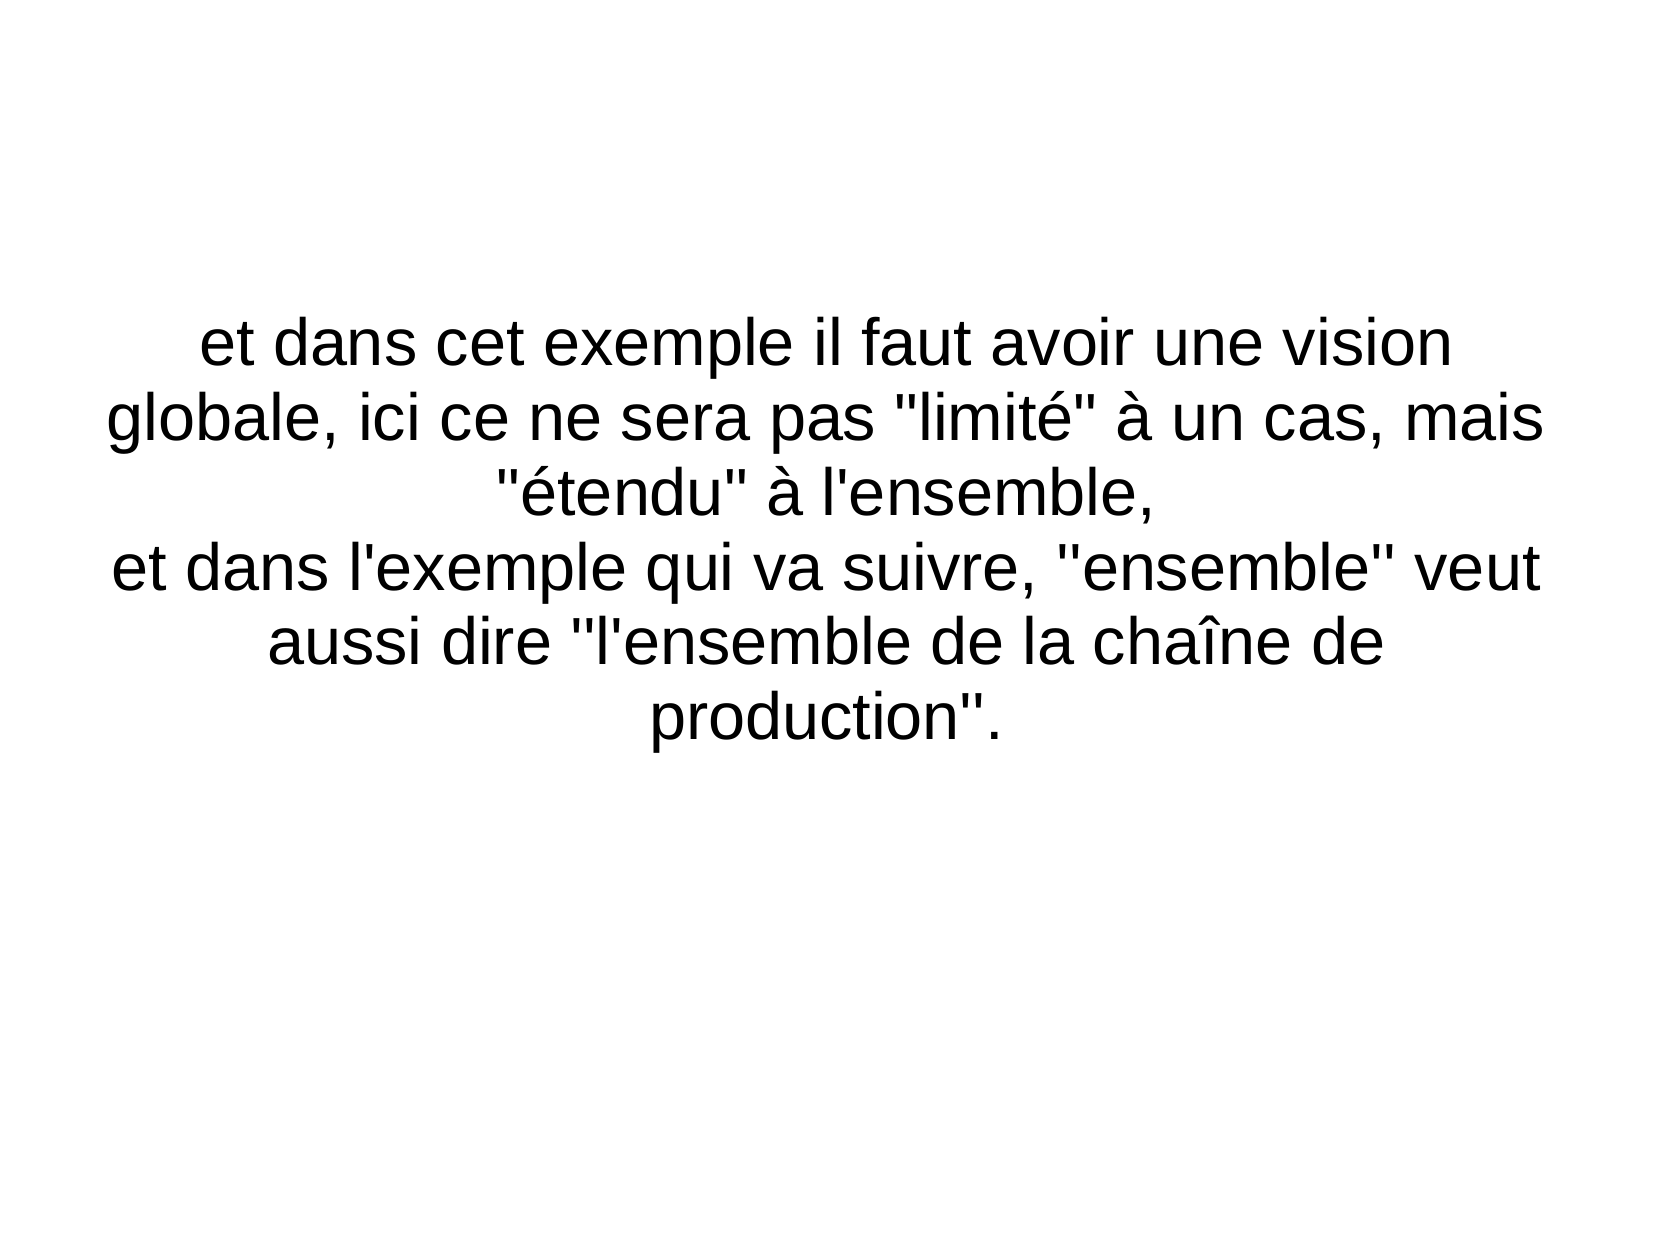

# et dans cet exemple il faut avoir une vision globale, ici ce ne sera pas "limité" à un cas, mais "étendu" à l'ensemble,
et dans l'exemple qui va suivre, ''ensemble'' veut aussi dire ''l'ensemble de la chaîne de production''.